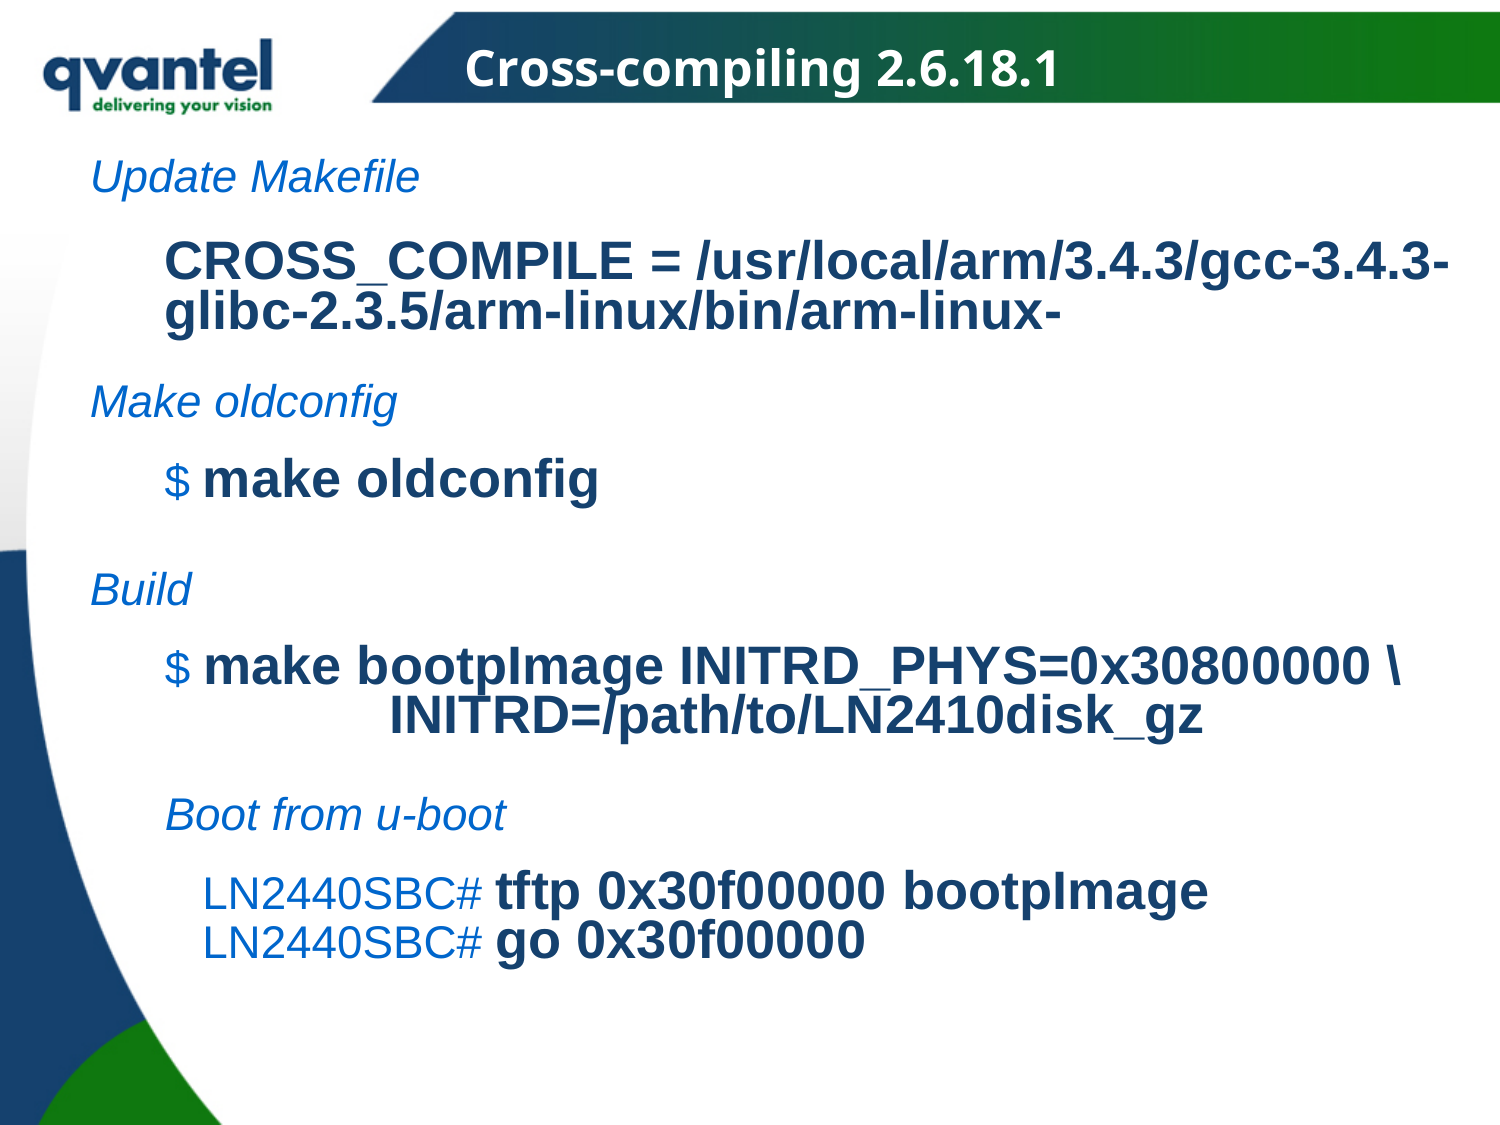

# Cross-compiling 2.6.18.1
Update Makefile
CROSS_COMPILE = /usr/local/arm/3.4.3/gcc-3.4.3-glibc-2.3.5/arm-linux/bin/arm-linux-
Make oldconfig
$ make oldconfig
Build
$ make bootpImage INITRD_PHYS=0x30800000 \
			INITRD=/path/to/LN2410disk_gz
Boot from u-boot
LN2440SBC# tftp 0x30f00000 bootpImage
LN2440SBC# go 0x30f00000
© 2007 Qvantel Oy - http://www.qvantel.com